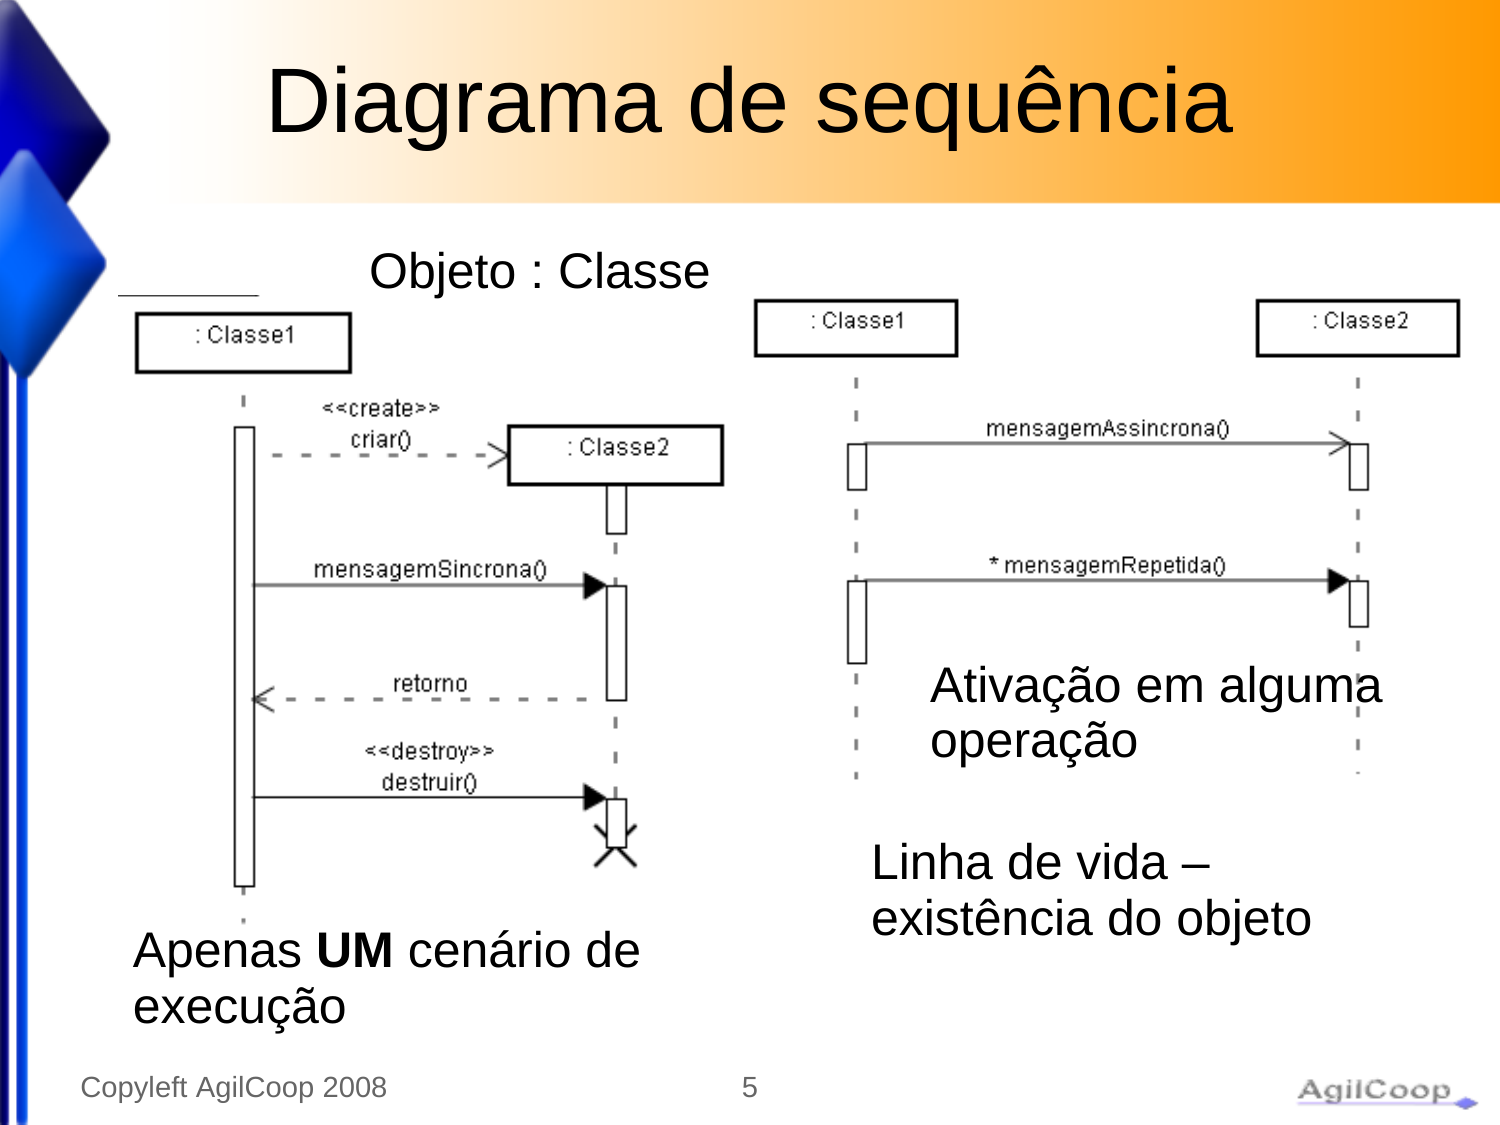

# Diagrama de sequência
Objeto : Classe
Ativação em alguma operação
Linha de vida – existência do objeto
Apenas UM cenário de execução
Copyleft AgilCoop 2008
5